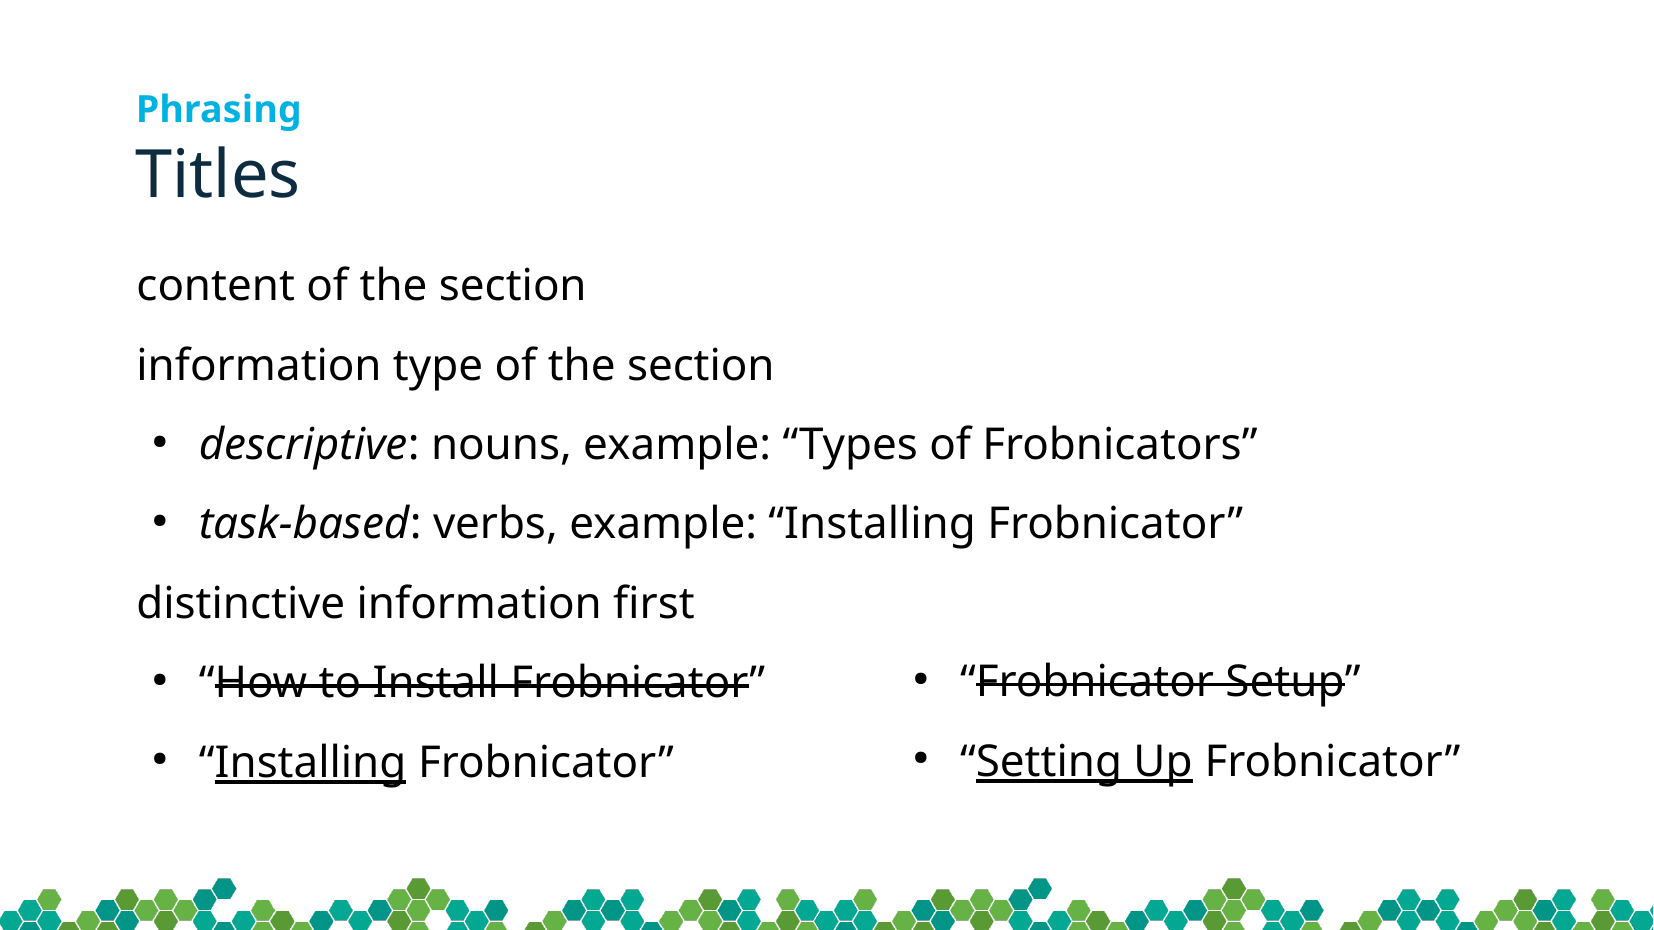

# Phrasing Titles
content of the section
information type of the section
descriptive: nouns, example: “Types of Frobnicators”
task-based: verbs, example: “Installing Frobnicator”
distinctive information first
“How to Install Frobnicator”
“Installing Frobnicator”
“Frobnicator Setup”
“Setting Up Frobnicator”